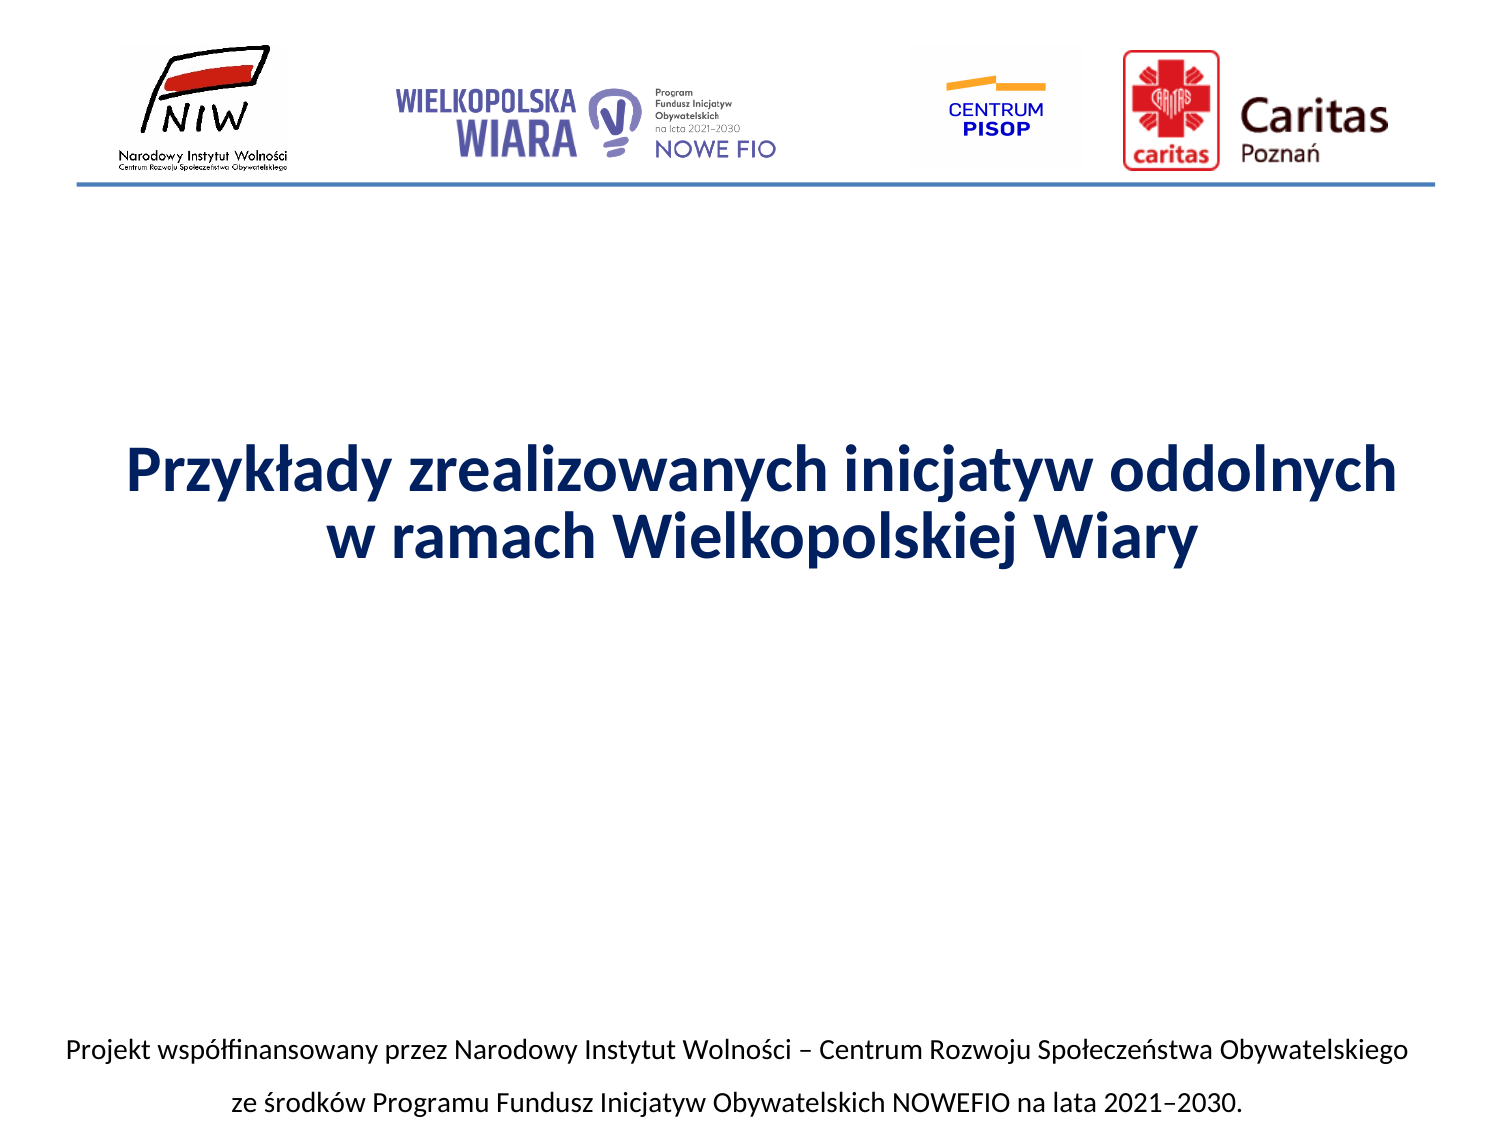

Przykłady zrealizowanych inicjatyw oddolnych
w ramach Wielkopolskiej Wiary